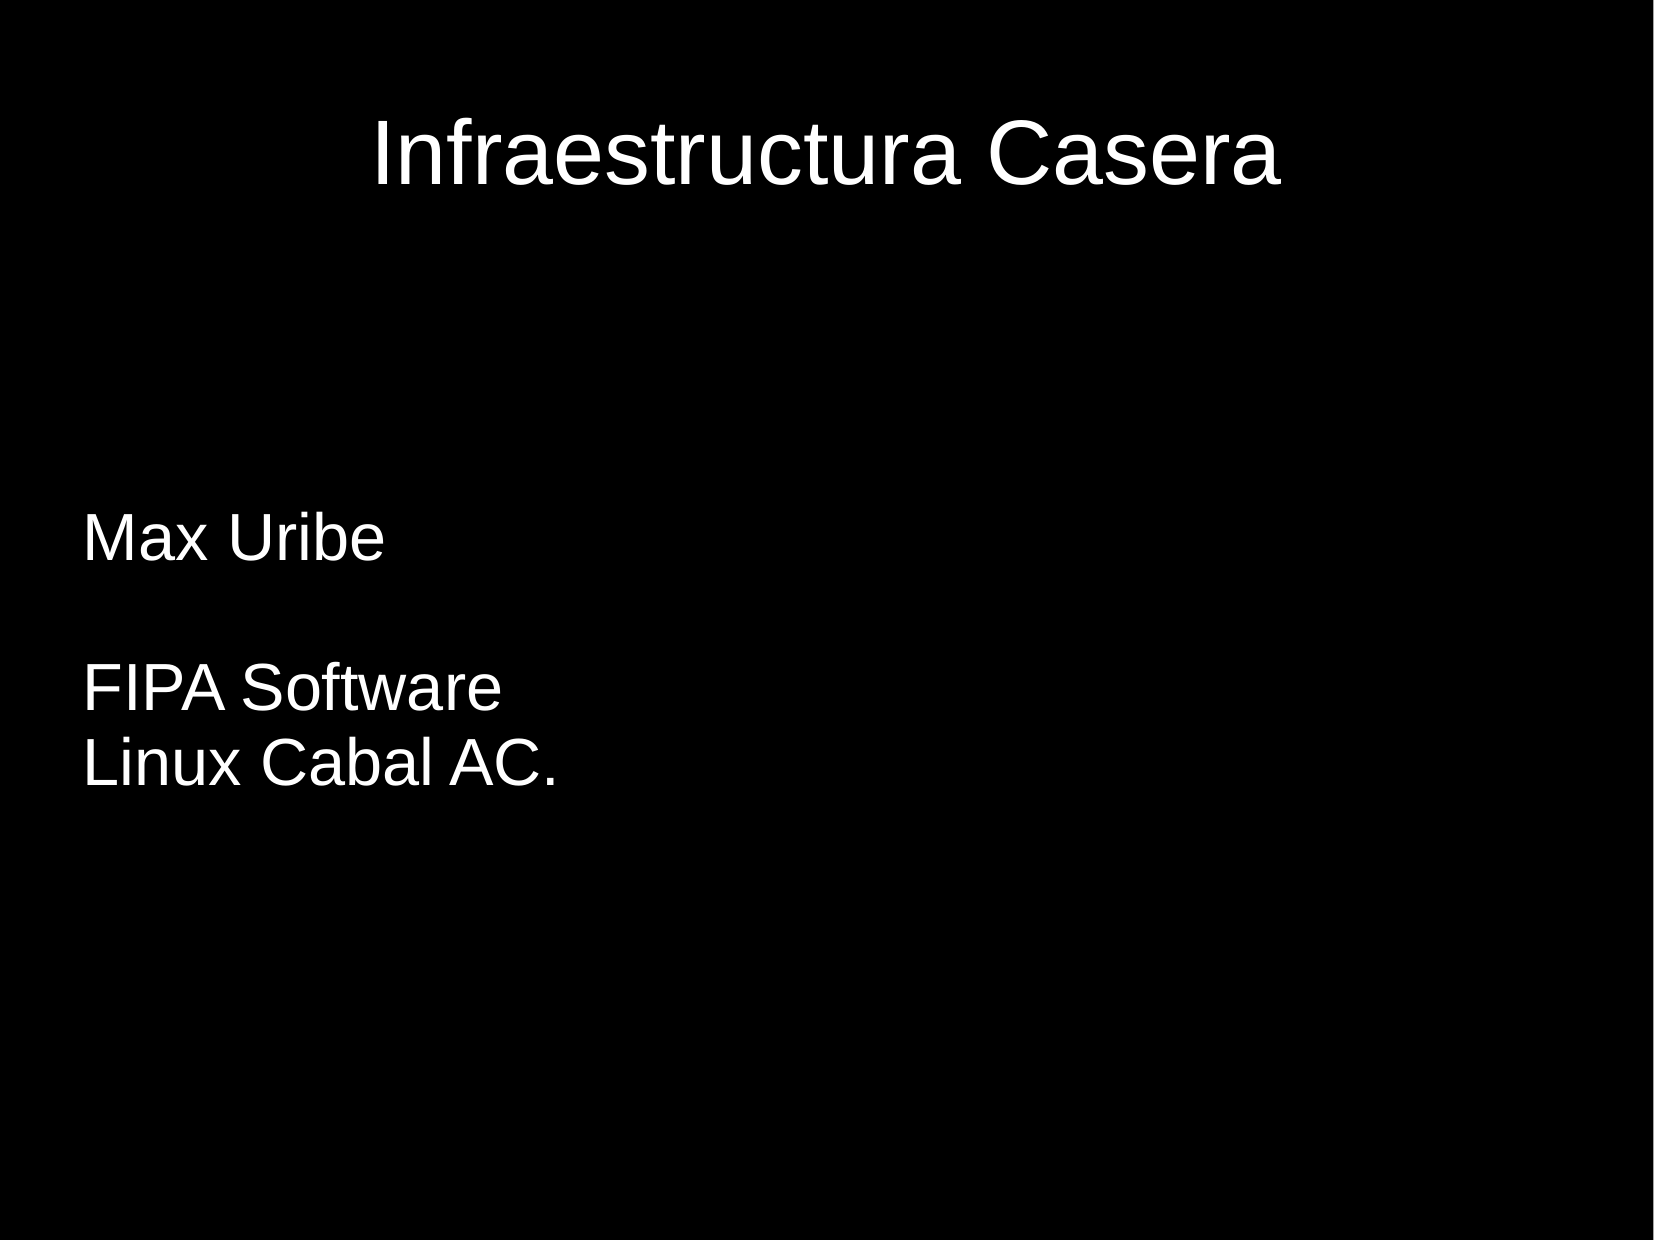

# Infraestructura Casera
Max Uribe
FIPA Software
Linux Cabal AC.